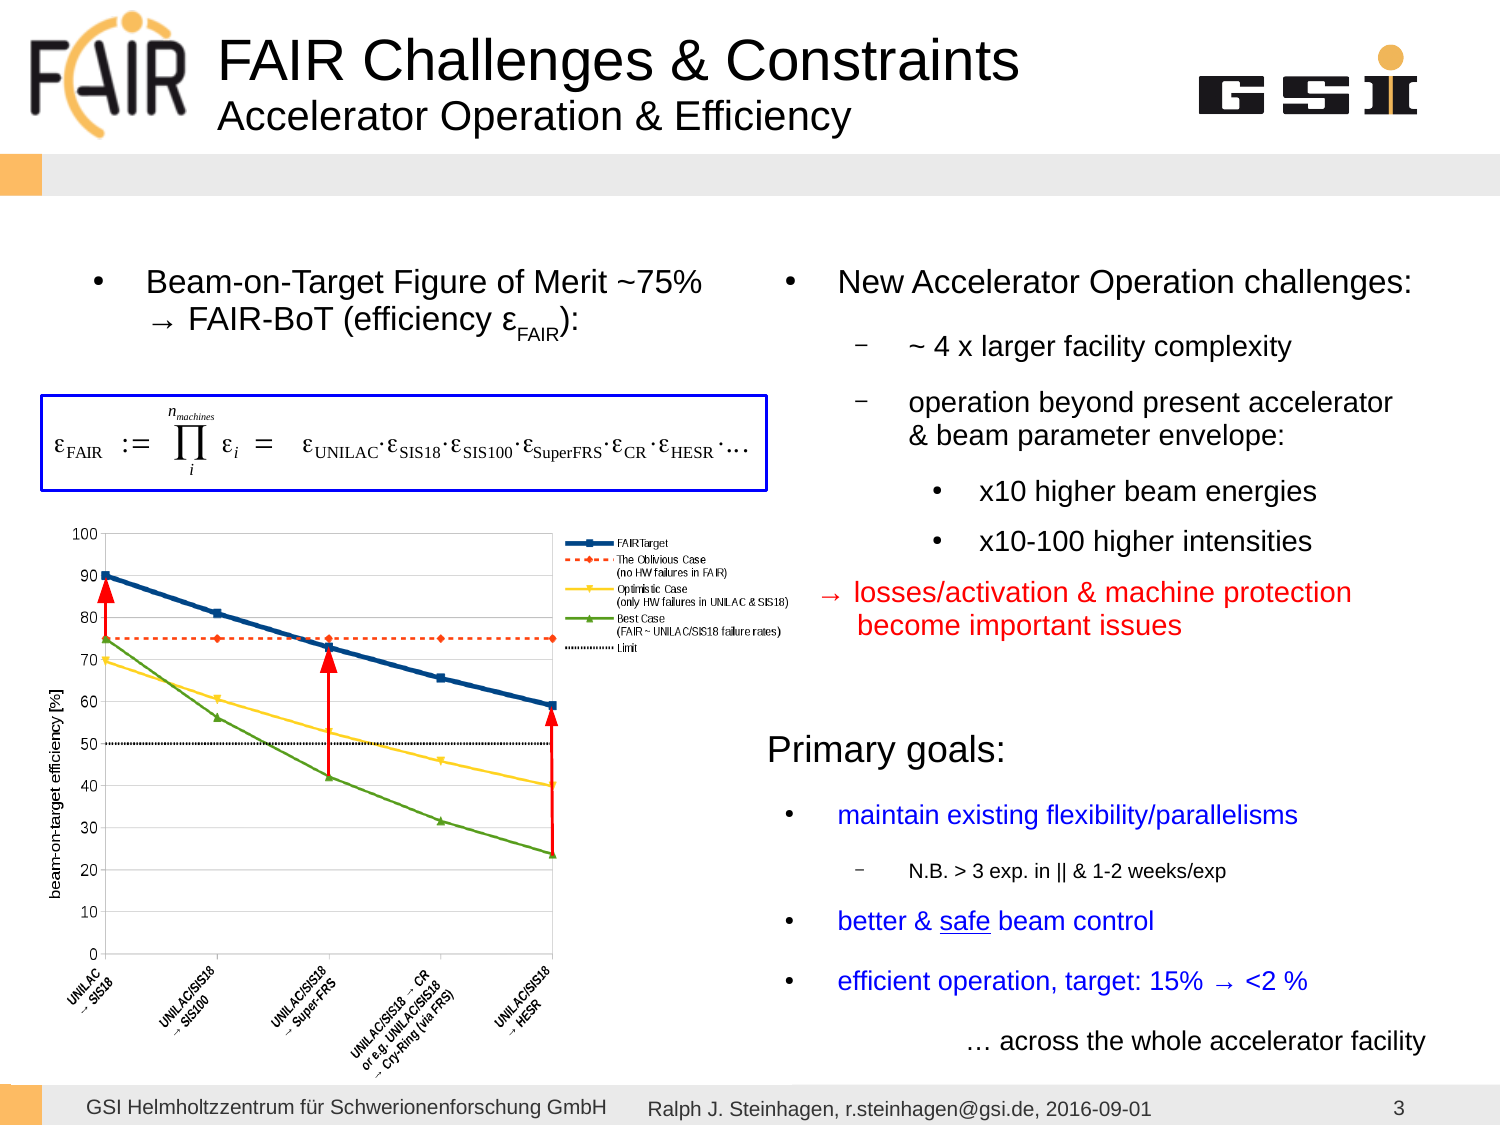

# FAIR Challenges & Constraints Accelerator Operation & Efficiency
Beam-on-Target Figure of Merit ~75% → FAIR-BoT (efficiency εFAIR):
New Accelerator Operation challenges:
~ 4 x larger facility complexity
operation beyond present accelerator & beam parameter envelope:
x10 higher beam energies
x10-100 higher intensities
 → losses/activation & machine protection 	 become important issues
Primary goals:
maintain existing flexibility/parallelisms
N.B. > 3 exp. in || & 1-2 weeks/exp
better & safe beam control
efficient operation, target: 15% → <2 %
… across the whole accelerator facility